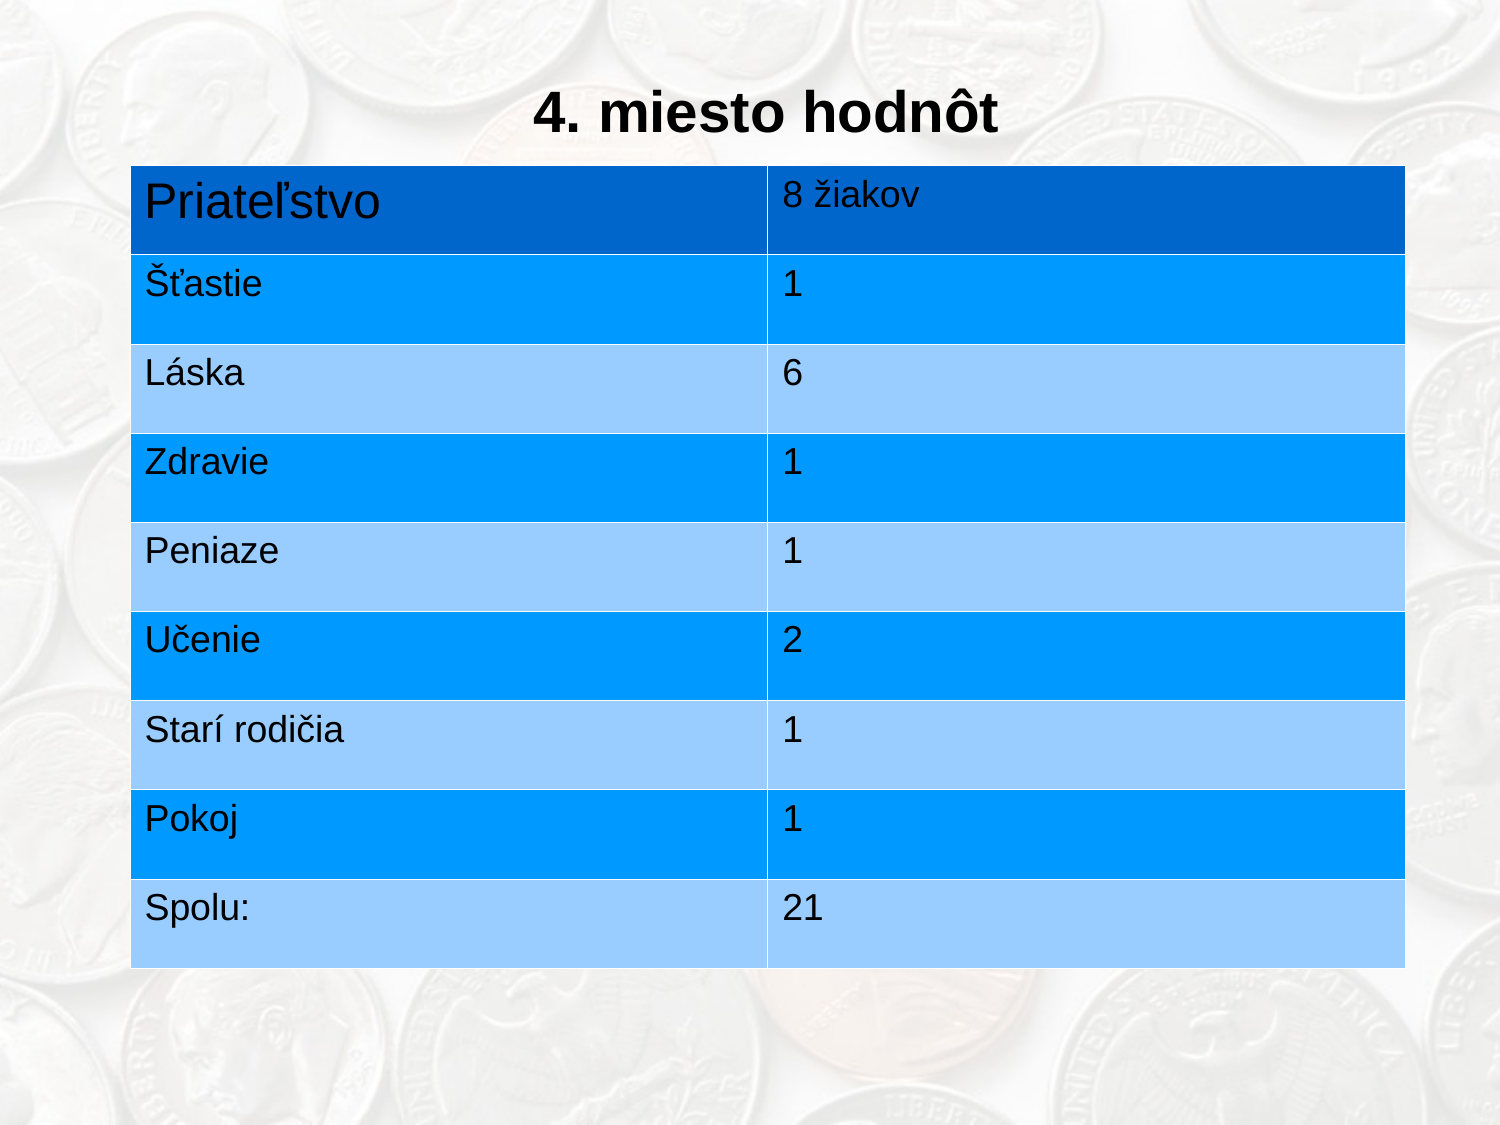

# 4. miesto hodnôt
| Priateľstvo | 8 žiakov |
| --- | --- |
| Šťastie | 1 |
| Láska | 6 |
| Zdravie | 1 |
| Peniaze | 1 |
| Učenie | 2 |
| Starí rodičia | 1 |
| Pokoj | 1 |
| Spolu: | 21 |